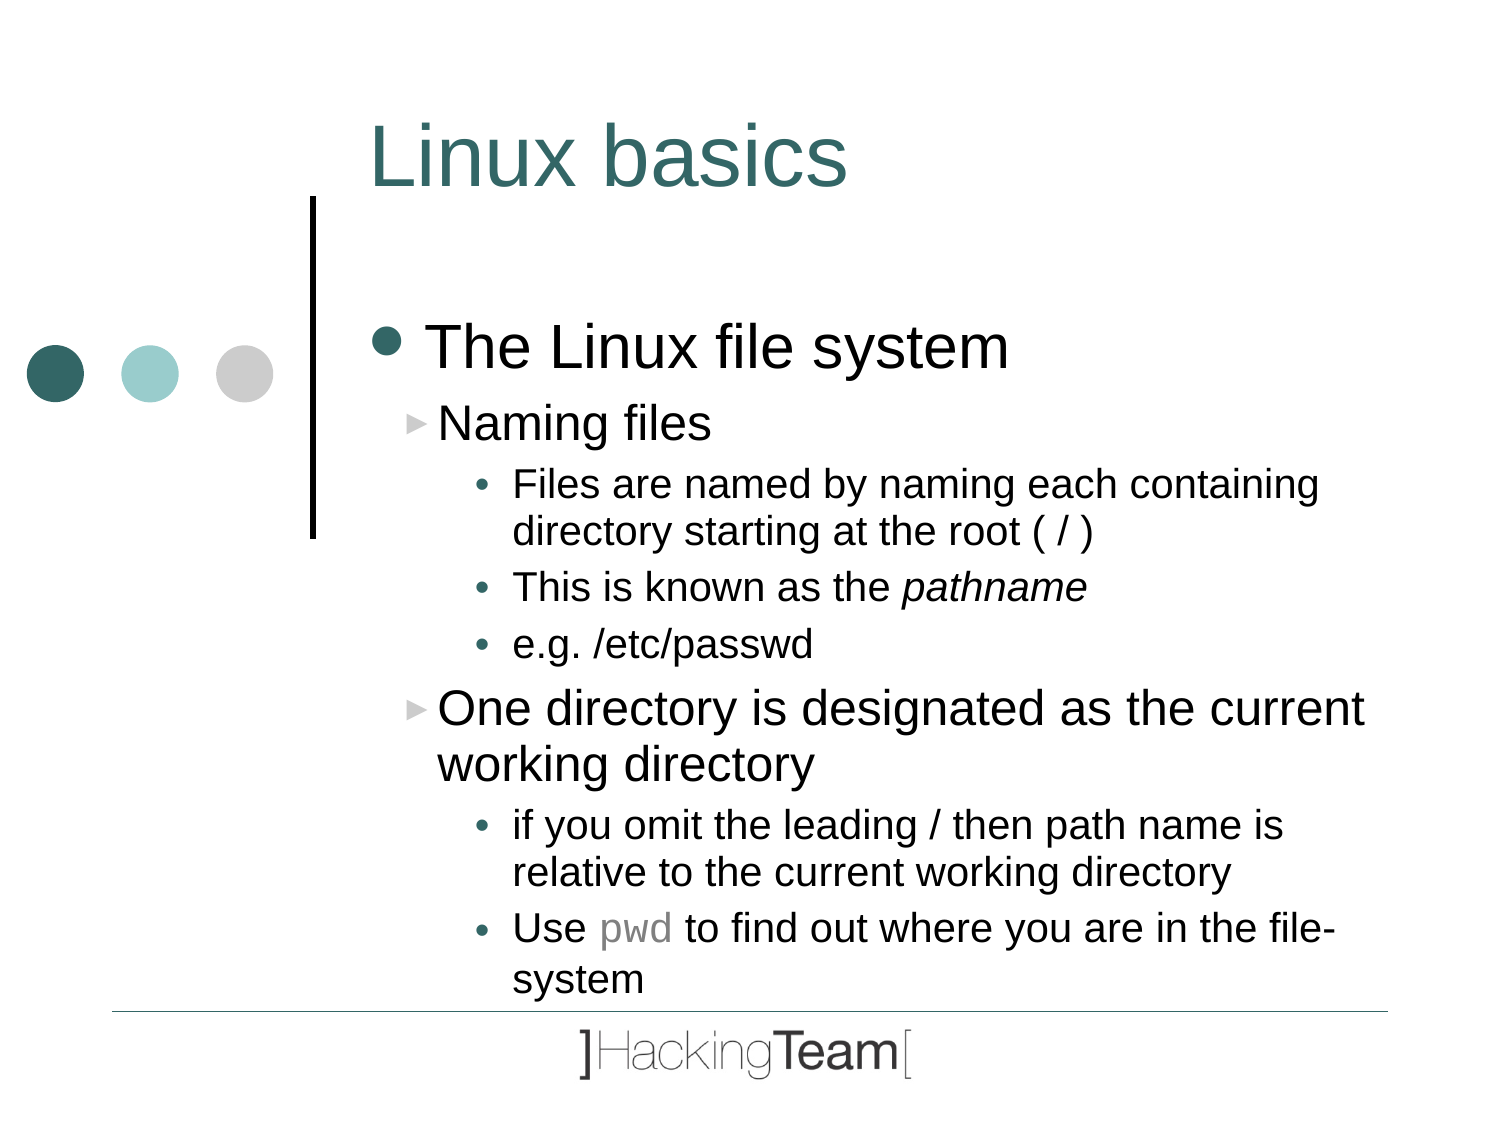

# Linux basics
The Linux file system
Naming files
Files are named by naming each containing directory starting at the root ( / )
This is known as the pathname
e.g. /etc/passwd
One directory is designated as the current working directory
if you omit the leading / then path name is relative to the current working directory
Use pwd to find out where you are in the file-system